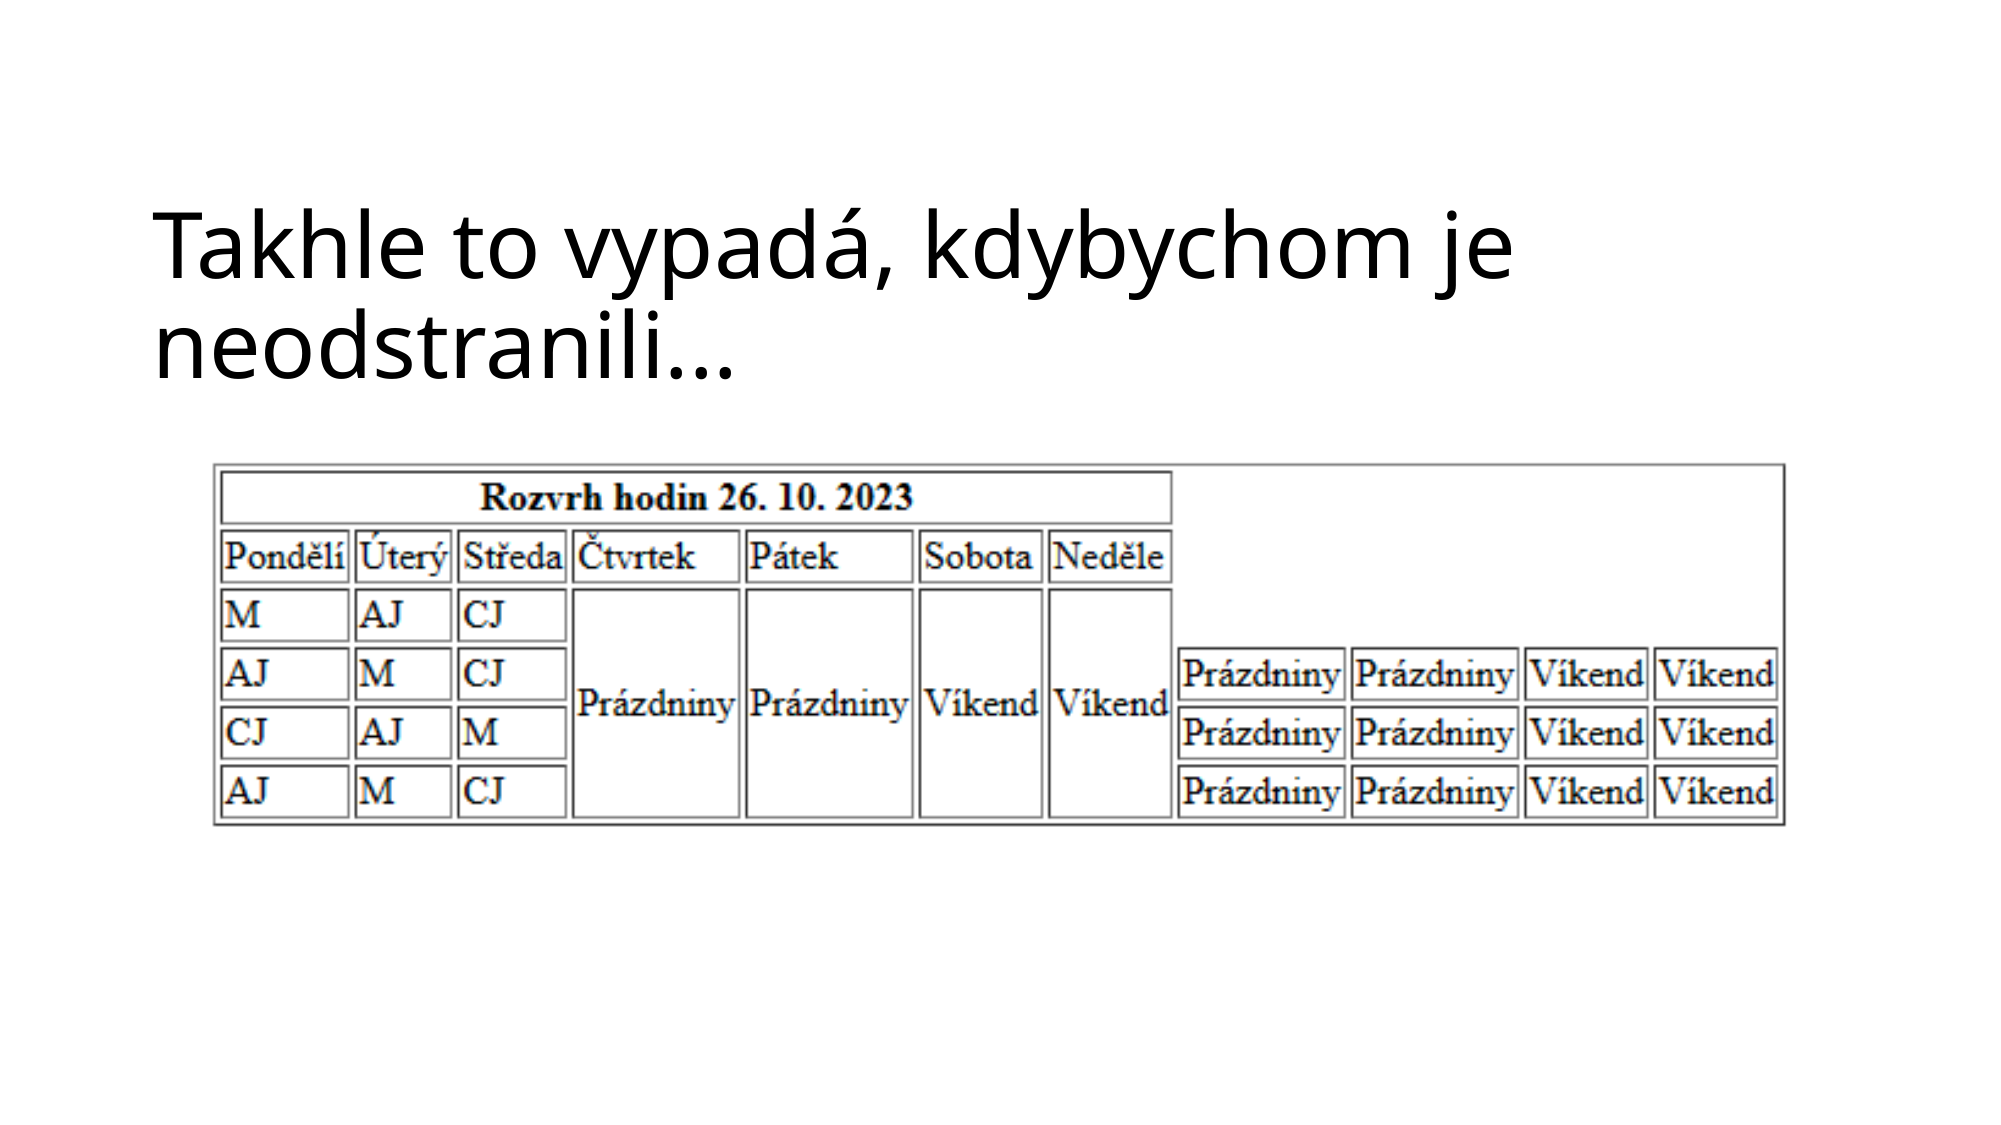

# Takhle to vypadá, kdybychom je neodstranili...